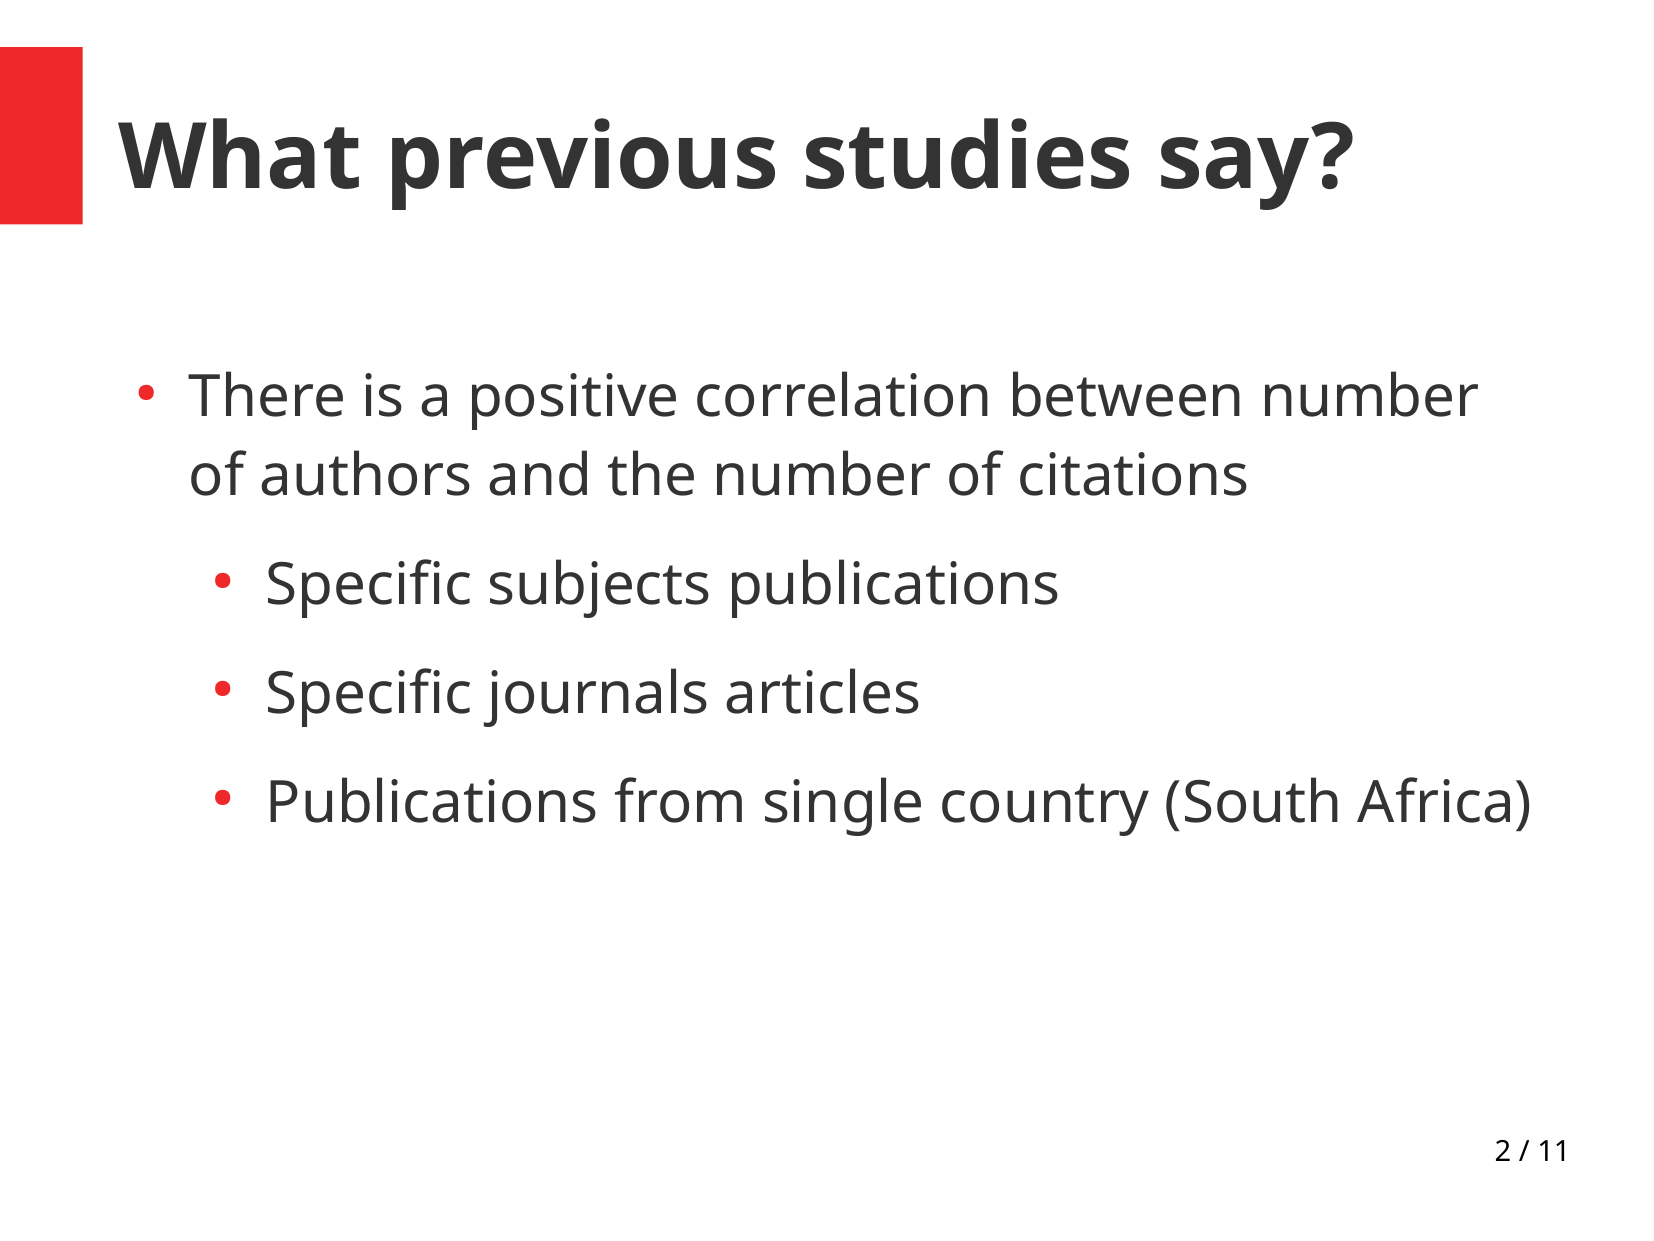

# What previous studies say?
There is a positive correlation between number of authors and the number of citations
Specific subjects publications
Specific journals articles
Publications from single country (South Africa)
2